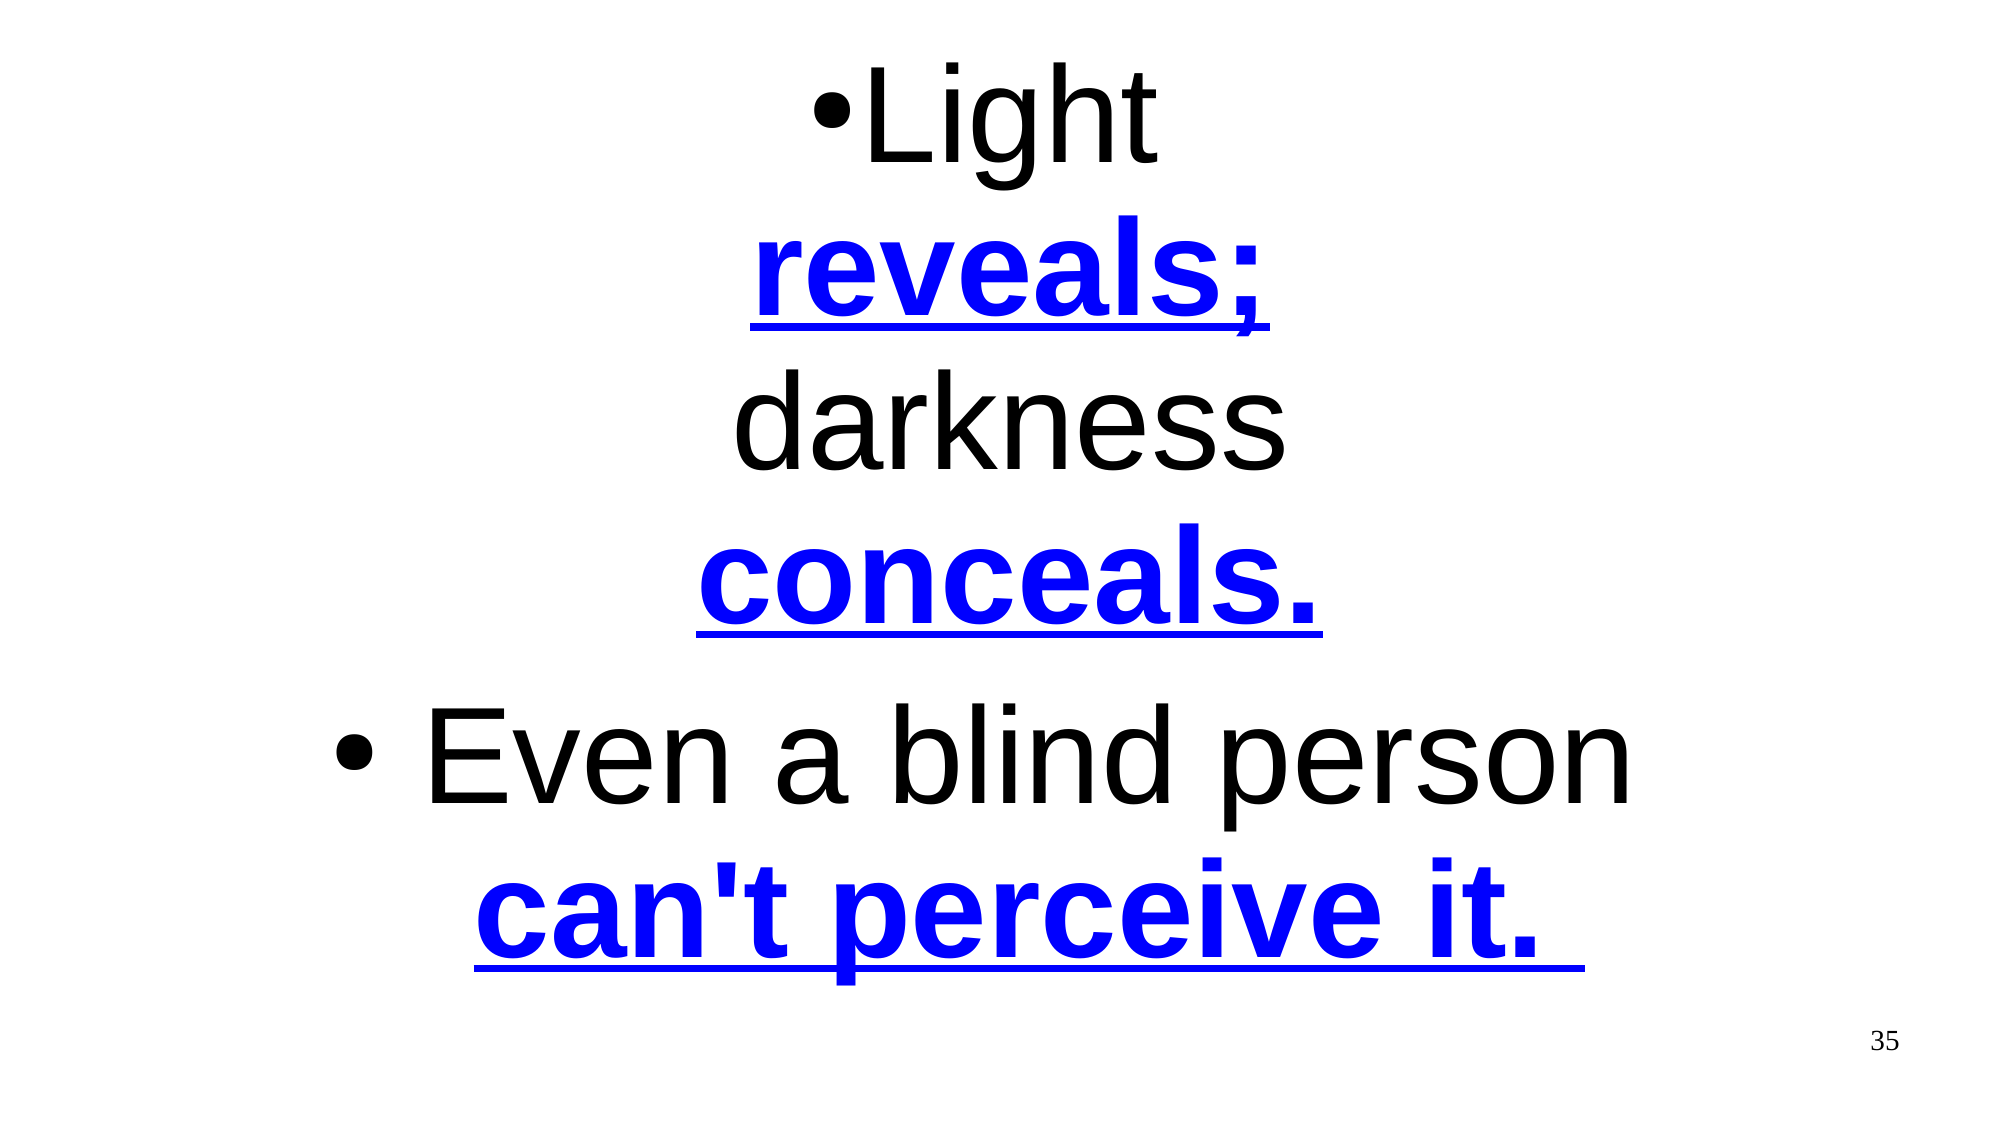

# Light reveals; darkness conceals.
 Even a blind person
can't perceive it.
35